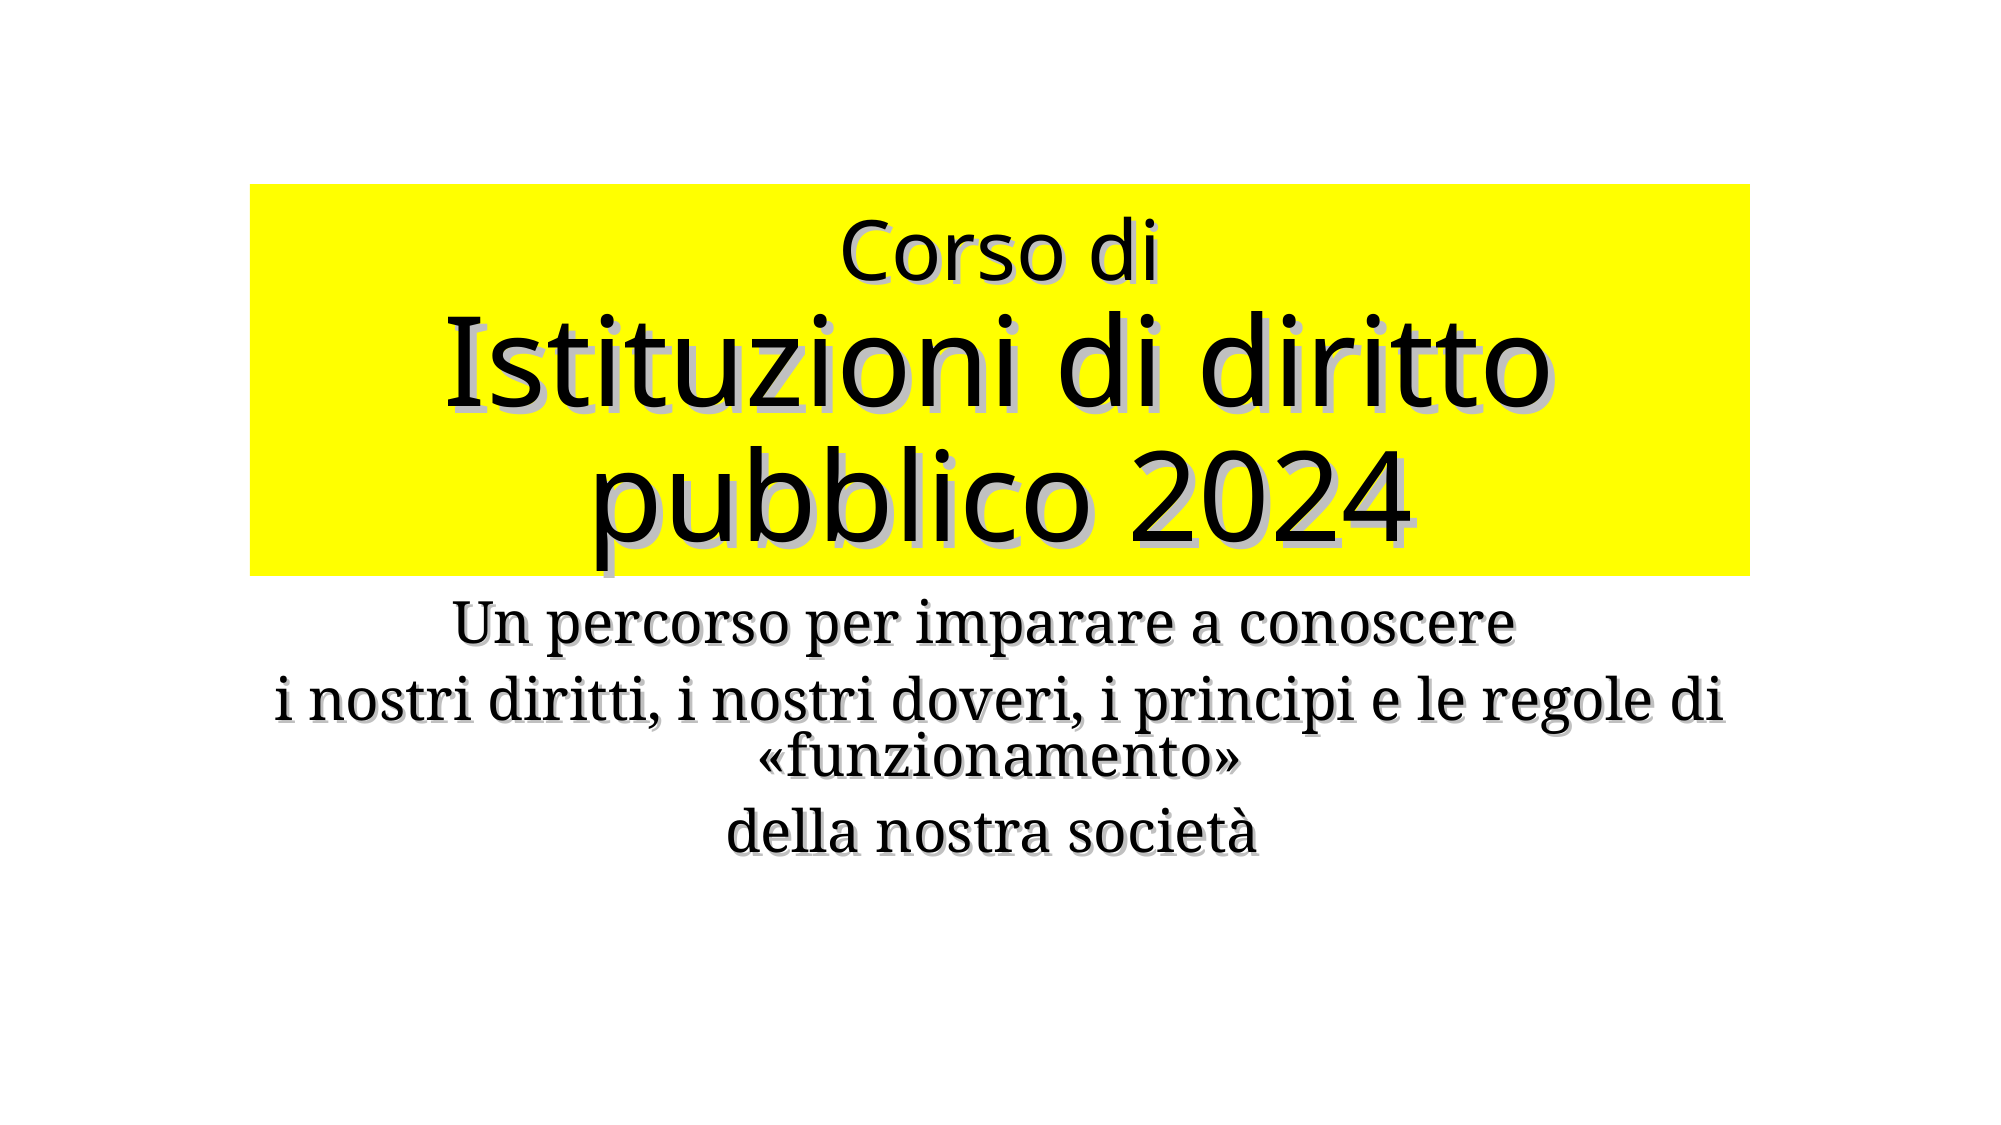

# Corso di Istituzioni di diritto pubblico 2024
Un percorso per imparare a conoscere
i nostri diritti, i nostri doveri, i principi e le regole di «funzionamento»
della nostra società